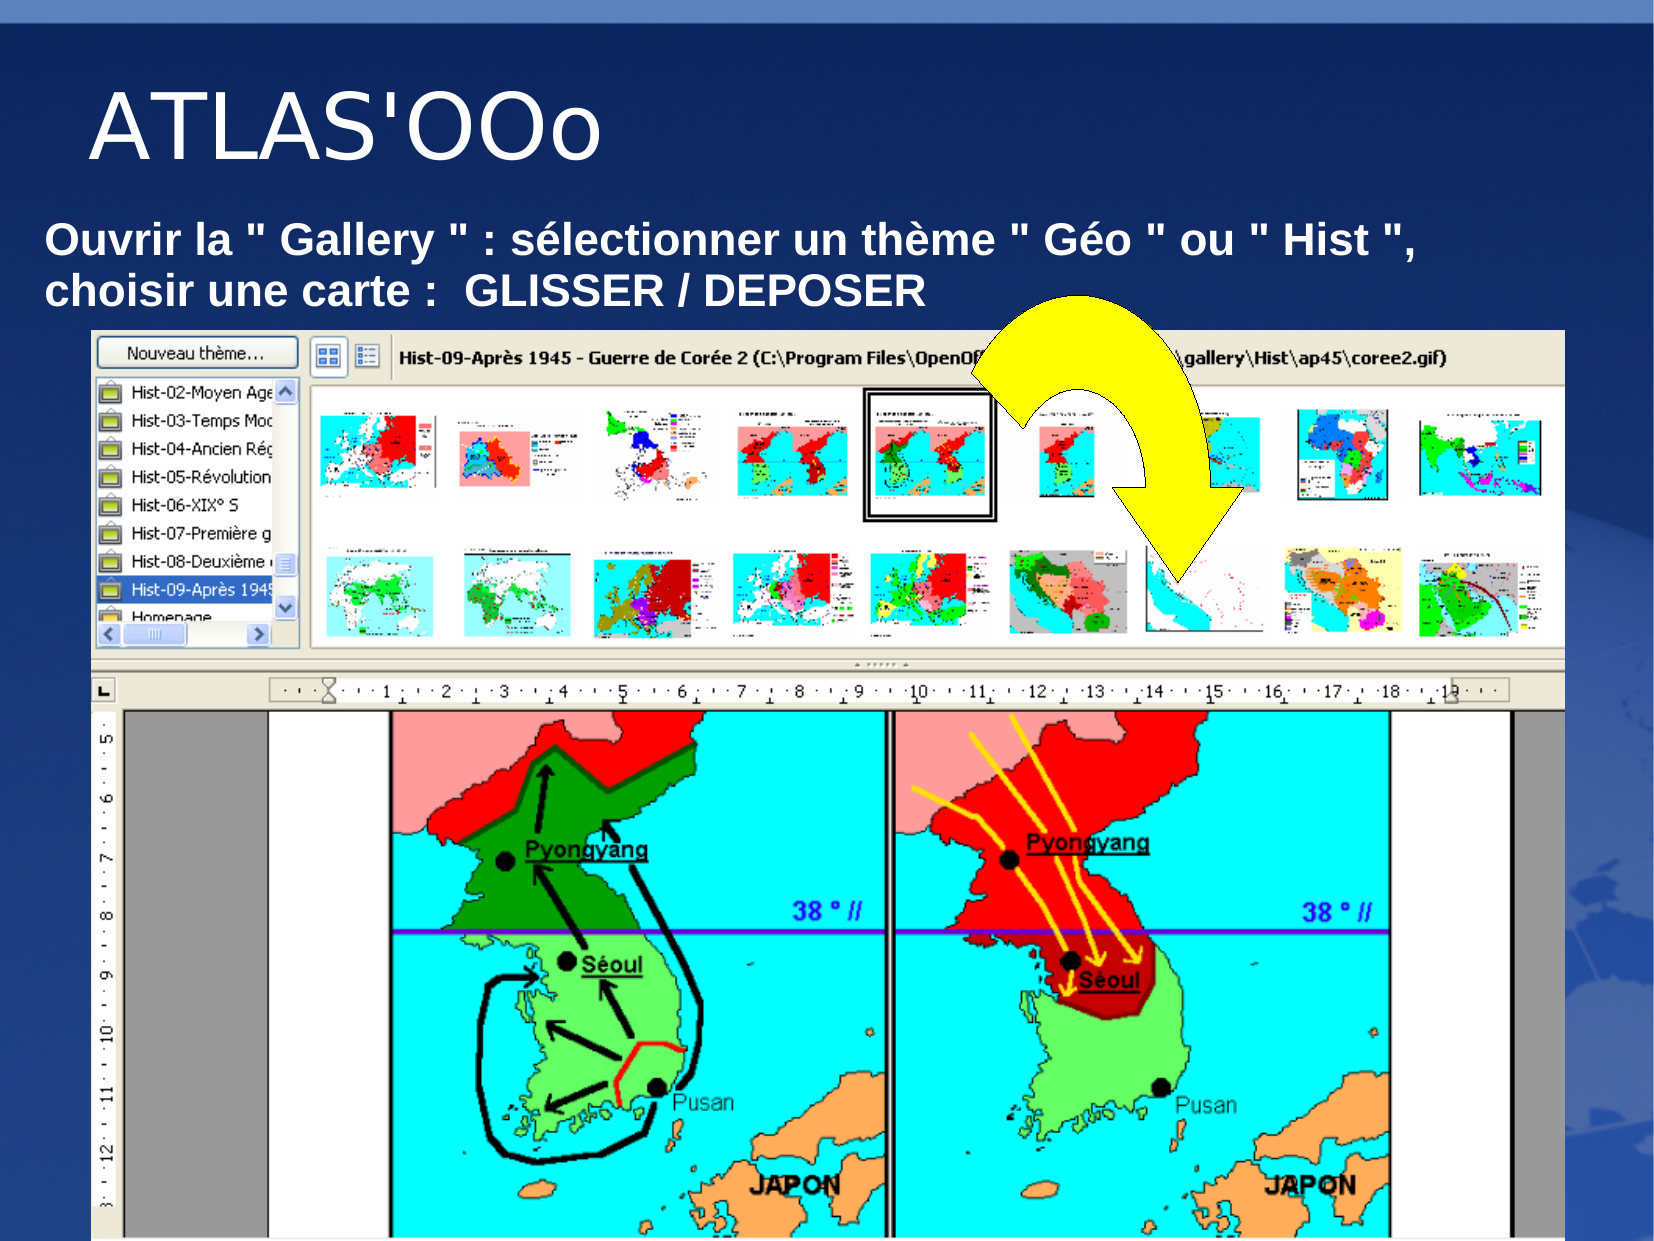

# ATLAS'OOo
Ouvrir la " Gallery " : sélectionner un thème " Géo " ou " Hist ",
choisir une carte : GLISSER / DEPOSER